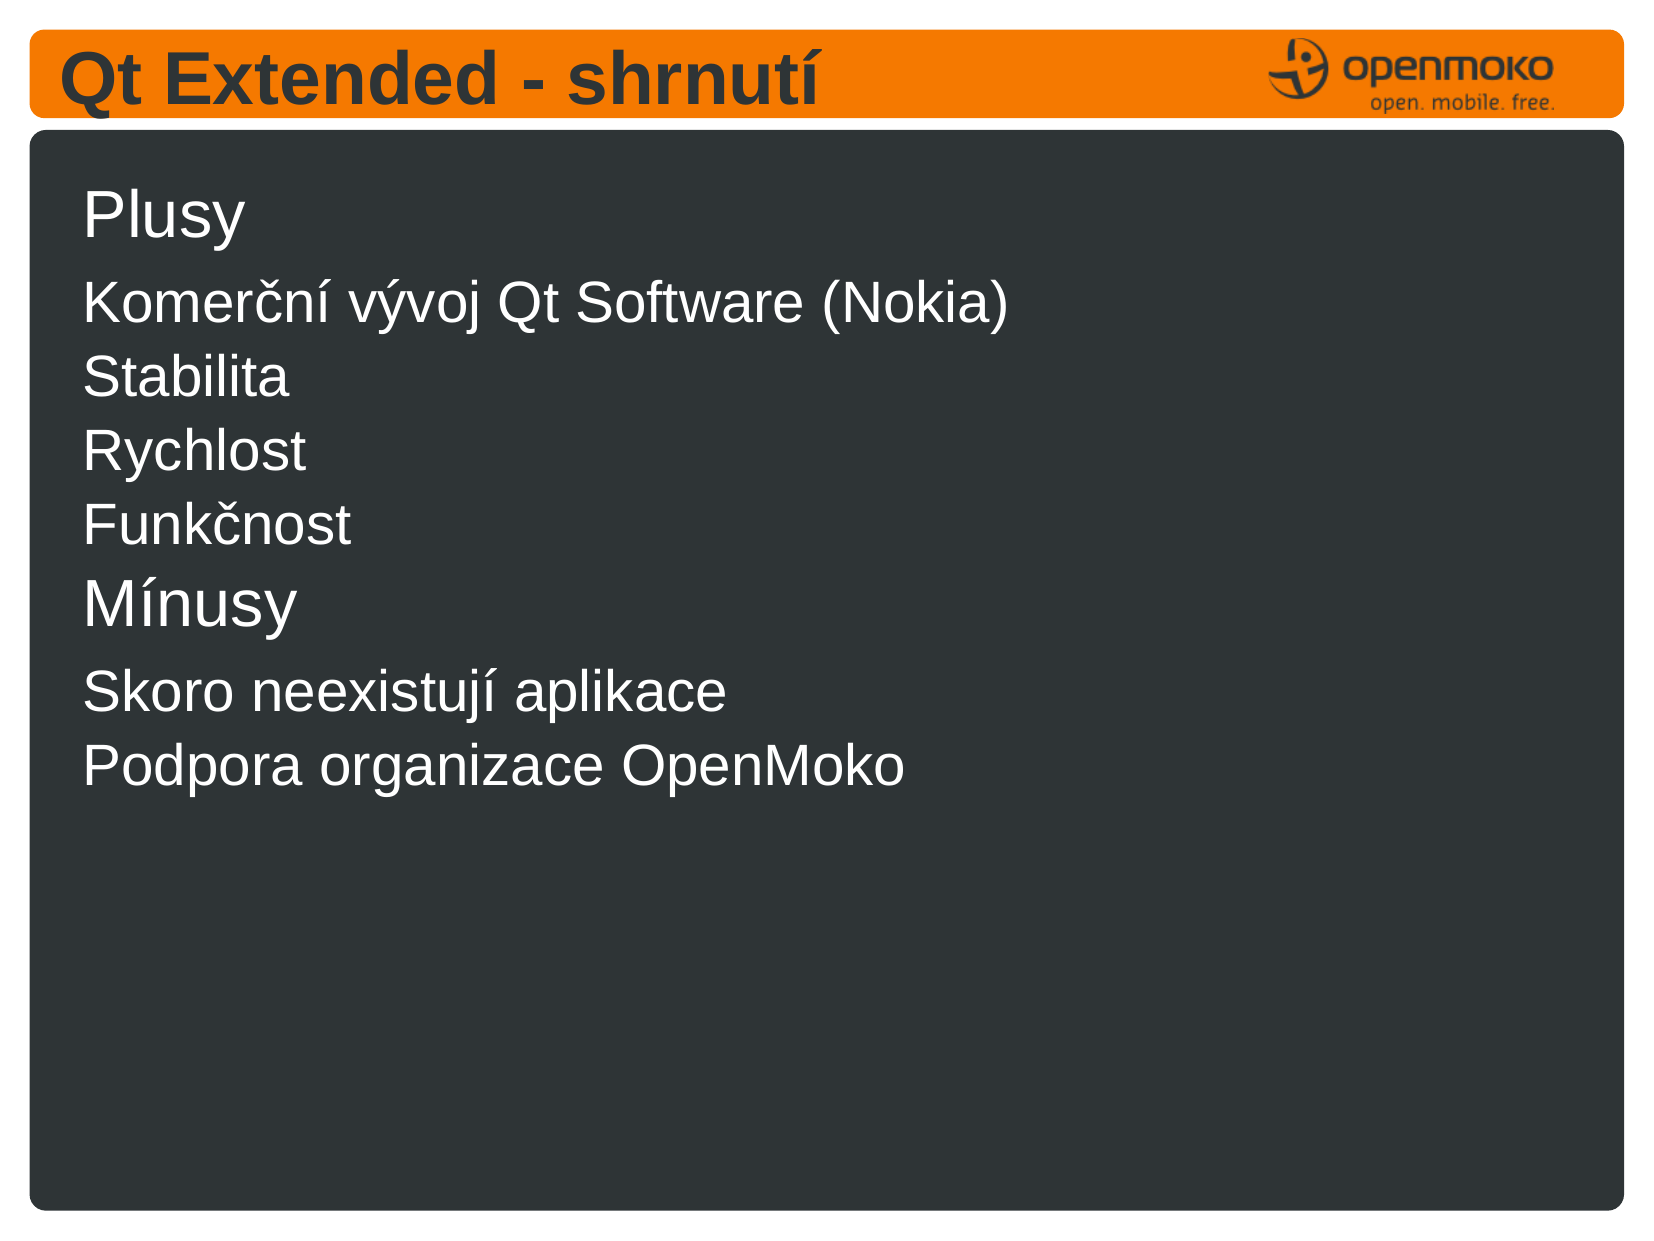

# Qt Extended - shrnutí
Plusy
Komerční vývoj Qt Software (Nokia)
Stabilita
Rychlost
Funkčnost
Mínusy
Skoro neexistují aplikace
Podpora organizace OpenMoko